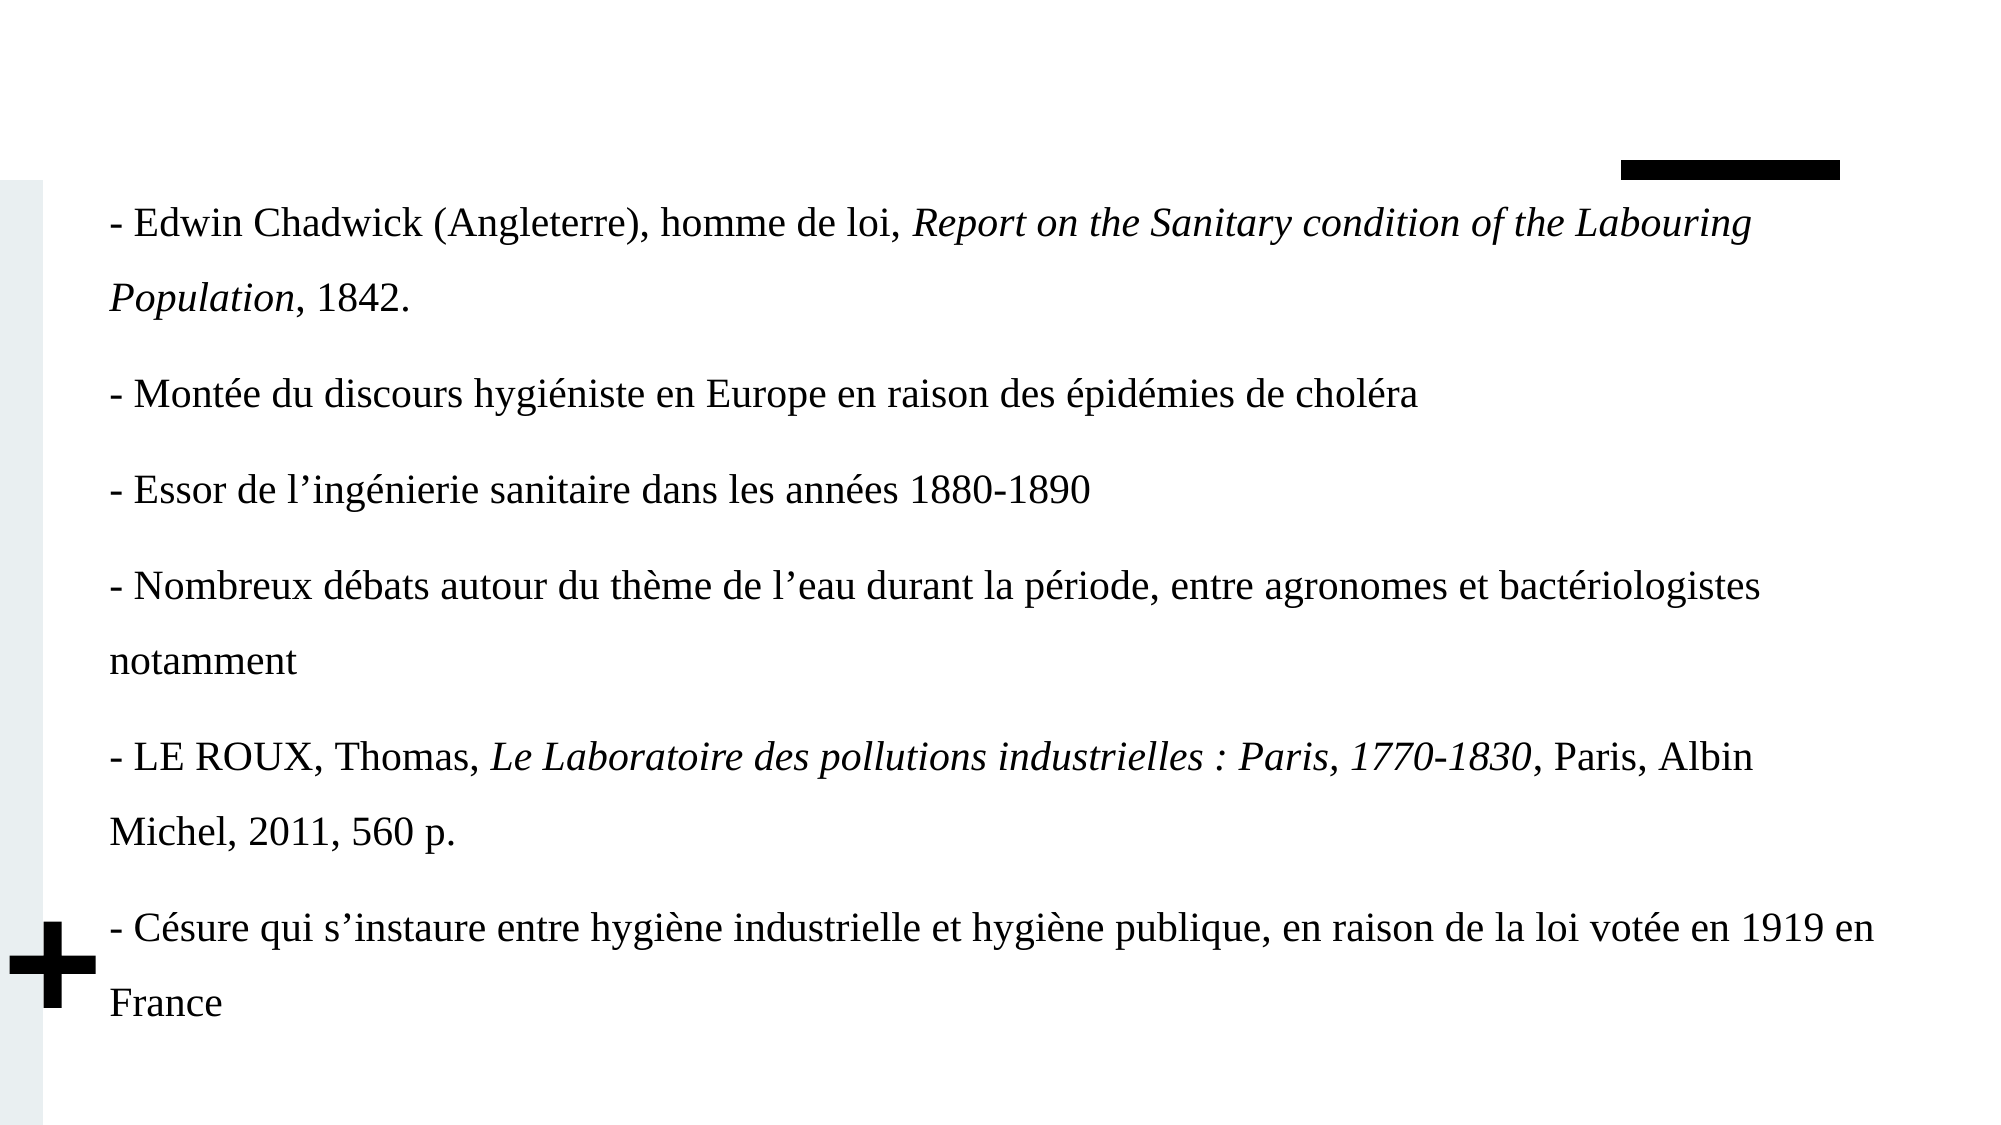

# - Edwin Chadwick (Angleterre), homme de loi, Report on the Sanitary condition of the Labouring Population, 1842.
- Montée du discours hygiéniste en Europe en raison des épidémies de choléra
- Essor de l’ingénierie sanitaire dans les années 1880-1890
- Nombreux débats autour du thème de l’eau durant la période, entre agronomes et bactériologistes notamment
- LE ROUX, Thomas, Le Laboratoire des pollutions industrielles : Paris, 1770-1830, Paris, Albin Michel, 2011, 560 p.
- Césure qui s’instaure entre hygiène industrielle et hygiène publique, en raison de la loi votée en 1919 en France